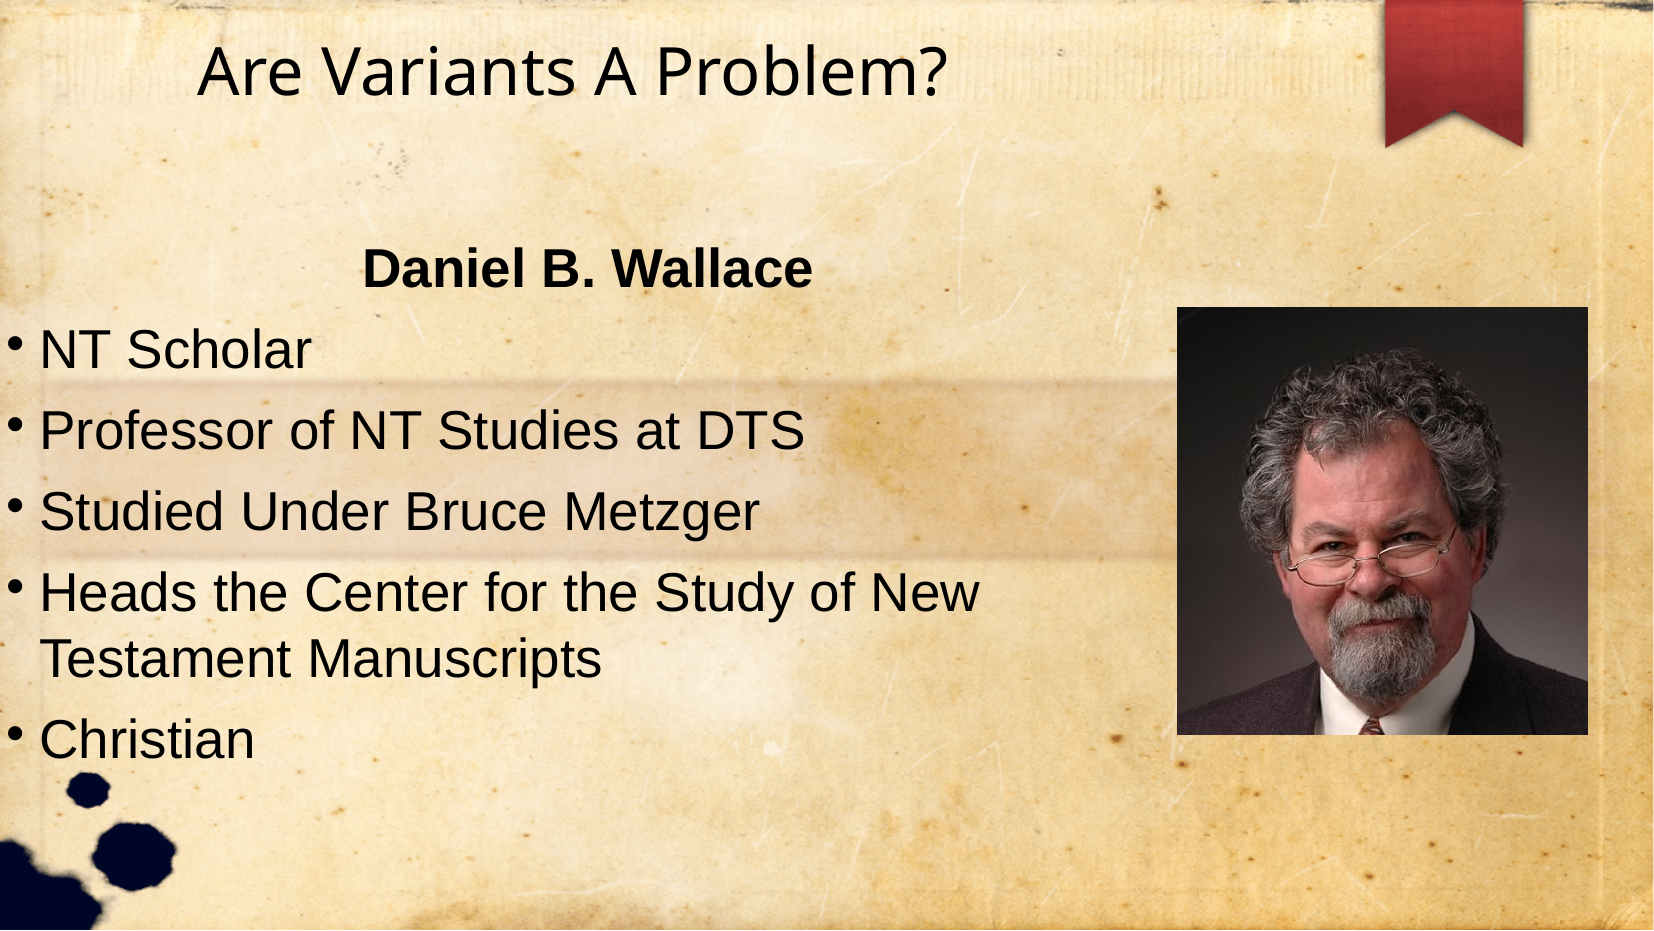

# Are Variants A Problem?
Daniel B. Wallace
NT Scholar
Professor of NT Studies at DTS
Studied Under Bruce Metzger
Heads the Center for the Study of New Testament Manuscripts
Christian